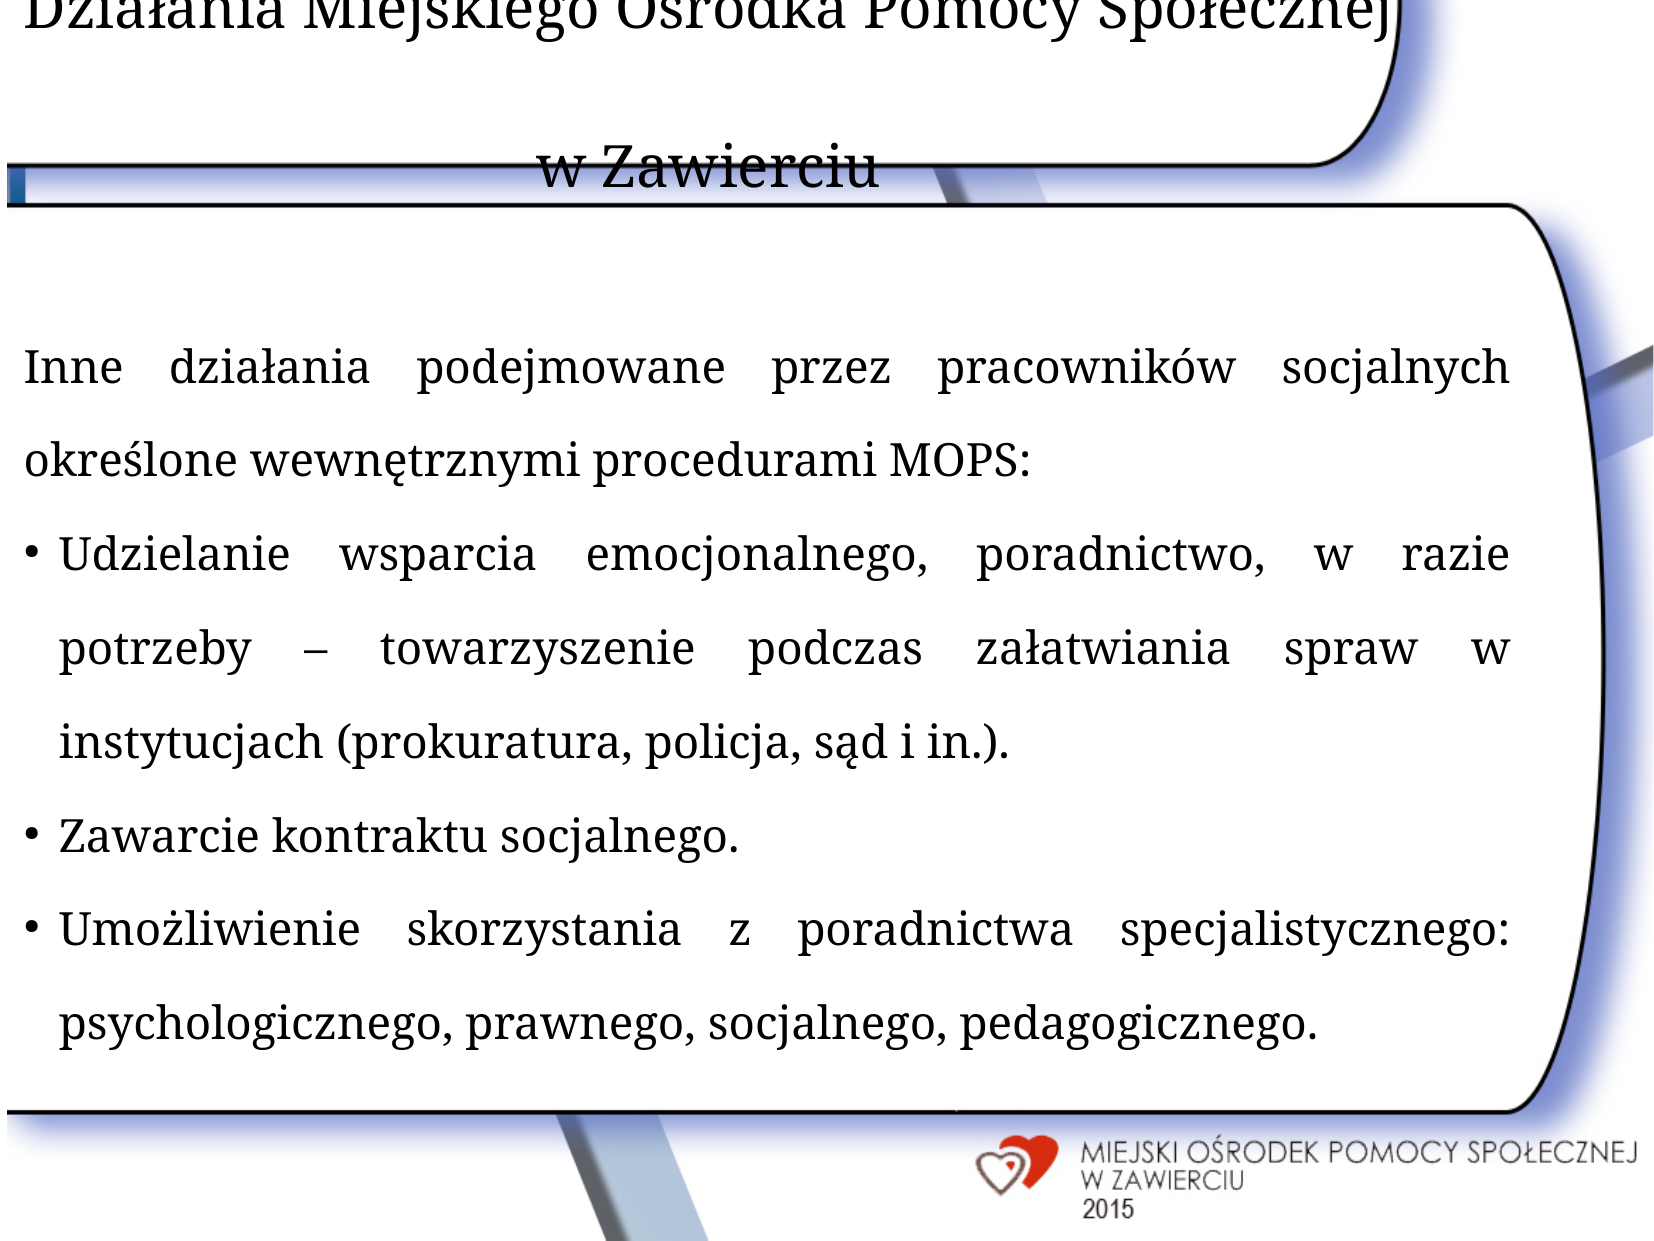

# Działania Miejskiego Ośrodka Pomocy Społecznej w Zawierciu
Inne działania podejmowane przez pracowników socjalnych określone wewnętrznymi procedurami MOPS:
Udzielanie wsparcia emocjonalnego, poradnictwo, w razie potrzeby – towarzyszenie podczas załatwiania spraw w instytucjach (prokuratura, policja, sąd i in.).
Zawarcie kontraktu socjalnego.
Umożliwienie skorzystania z poradnictwa specjalistycznego: psychologicznego, prawnego, socjalnego, pedagogicznego.